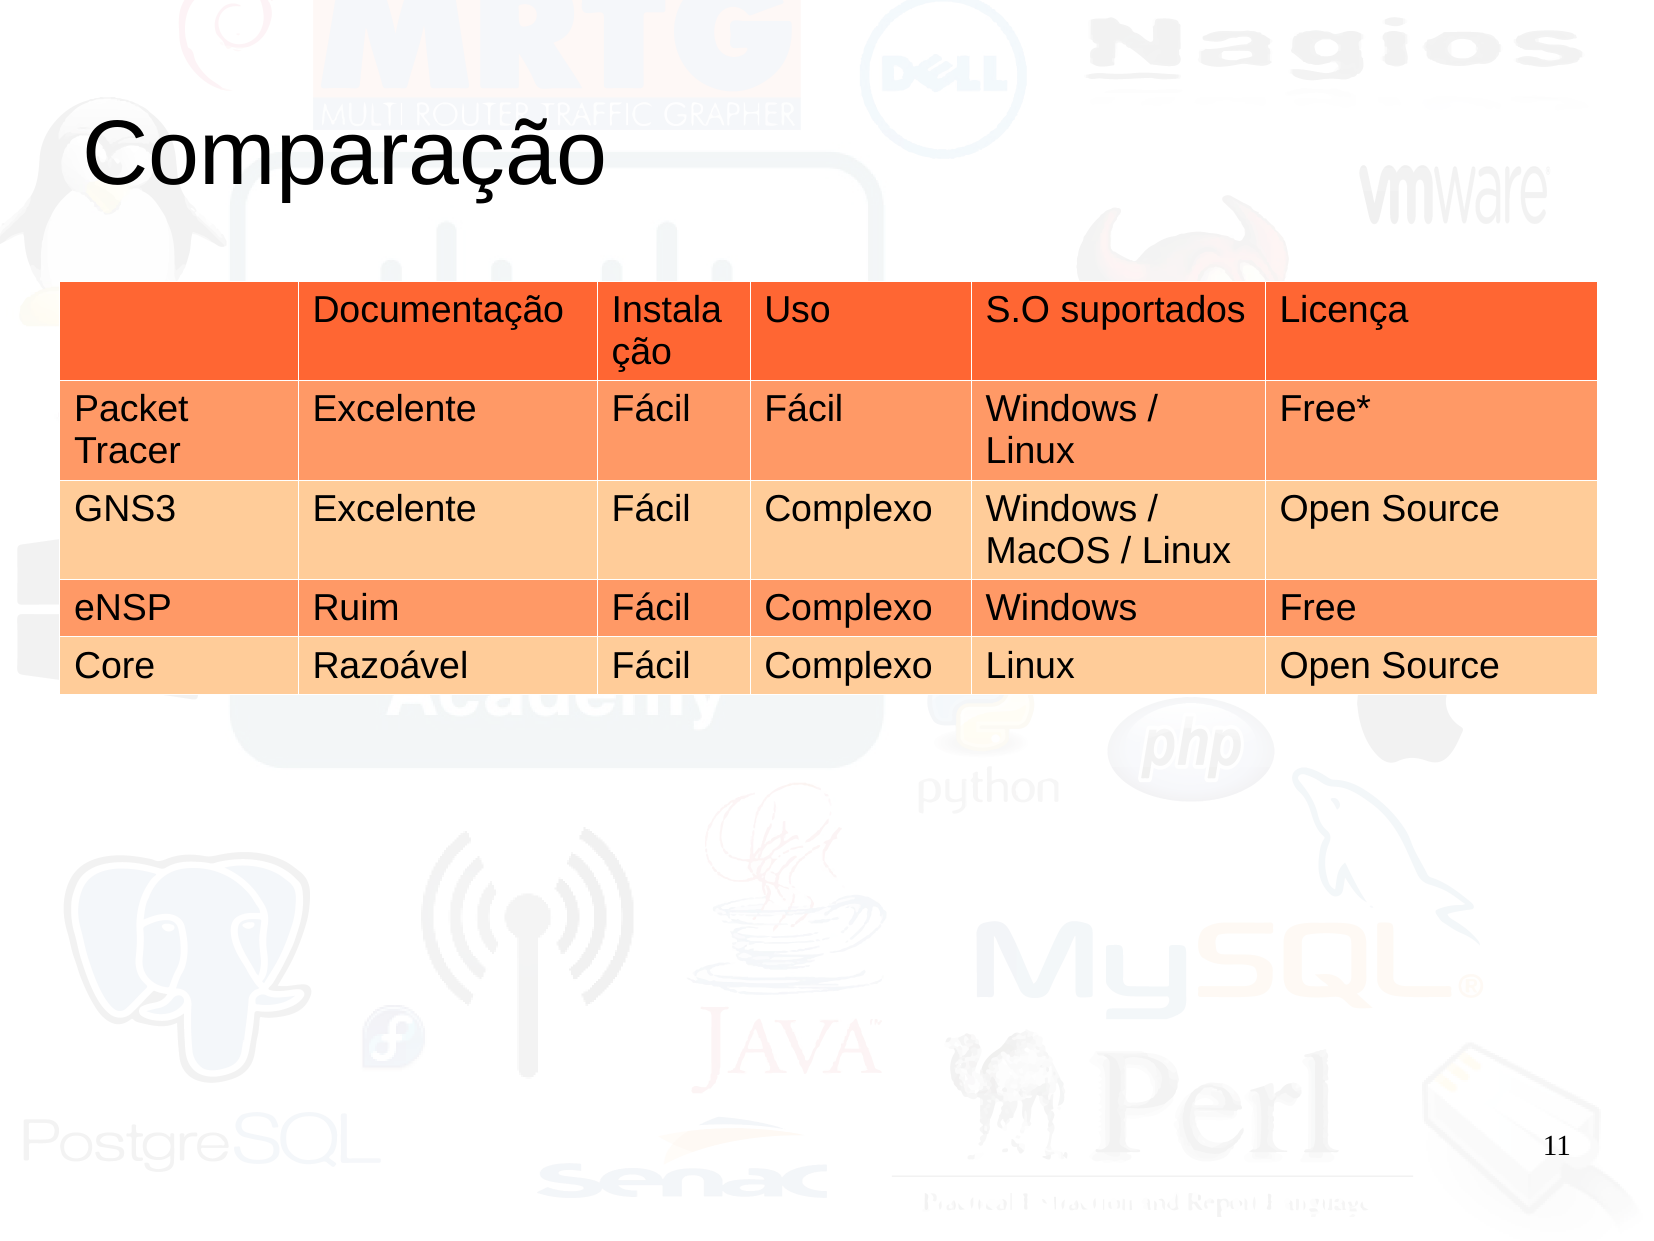

# Comparação
| | Documentação | Instalação | Uso | S.O suportados | Licença |
| --- | --- | --- | --- | --- | --- |
| Packet Tracer | Excelente | Fácil | Fácil | Windows / Linux | Free\* |
| GNS3 | Excelente | Fácil | Complexo | Windows / MacOS / Linux | Open Source |
| eNSP | Ruim | Fácil | Complexo | Windows | Free |
| Core | Razoável | Fácil | Complexo | Linux | Open Source |
11